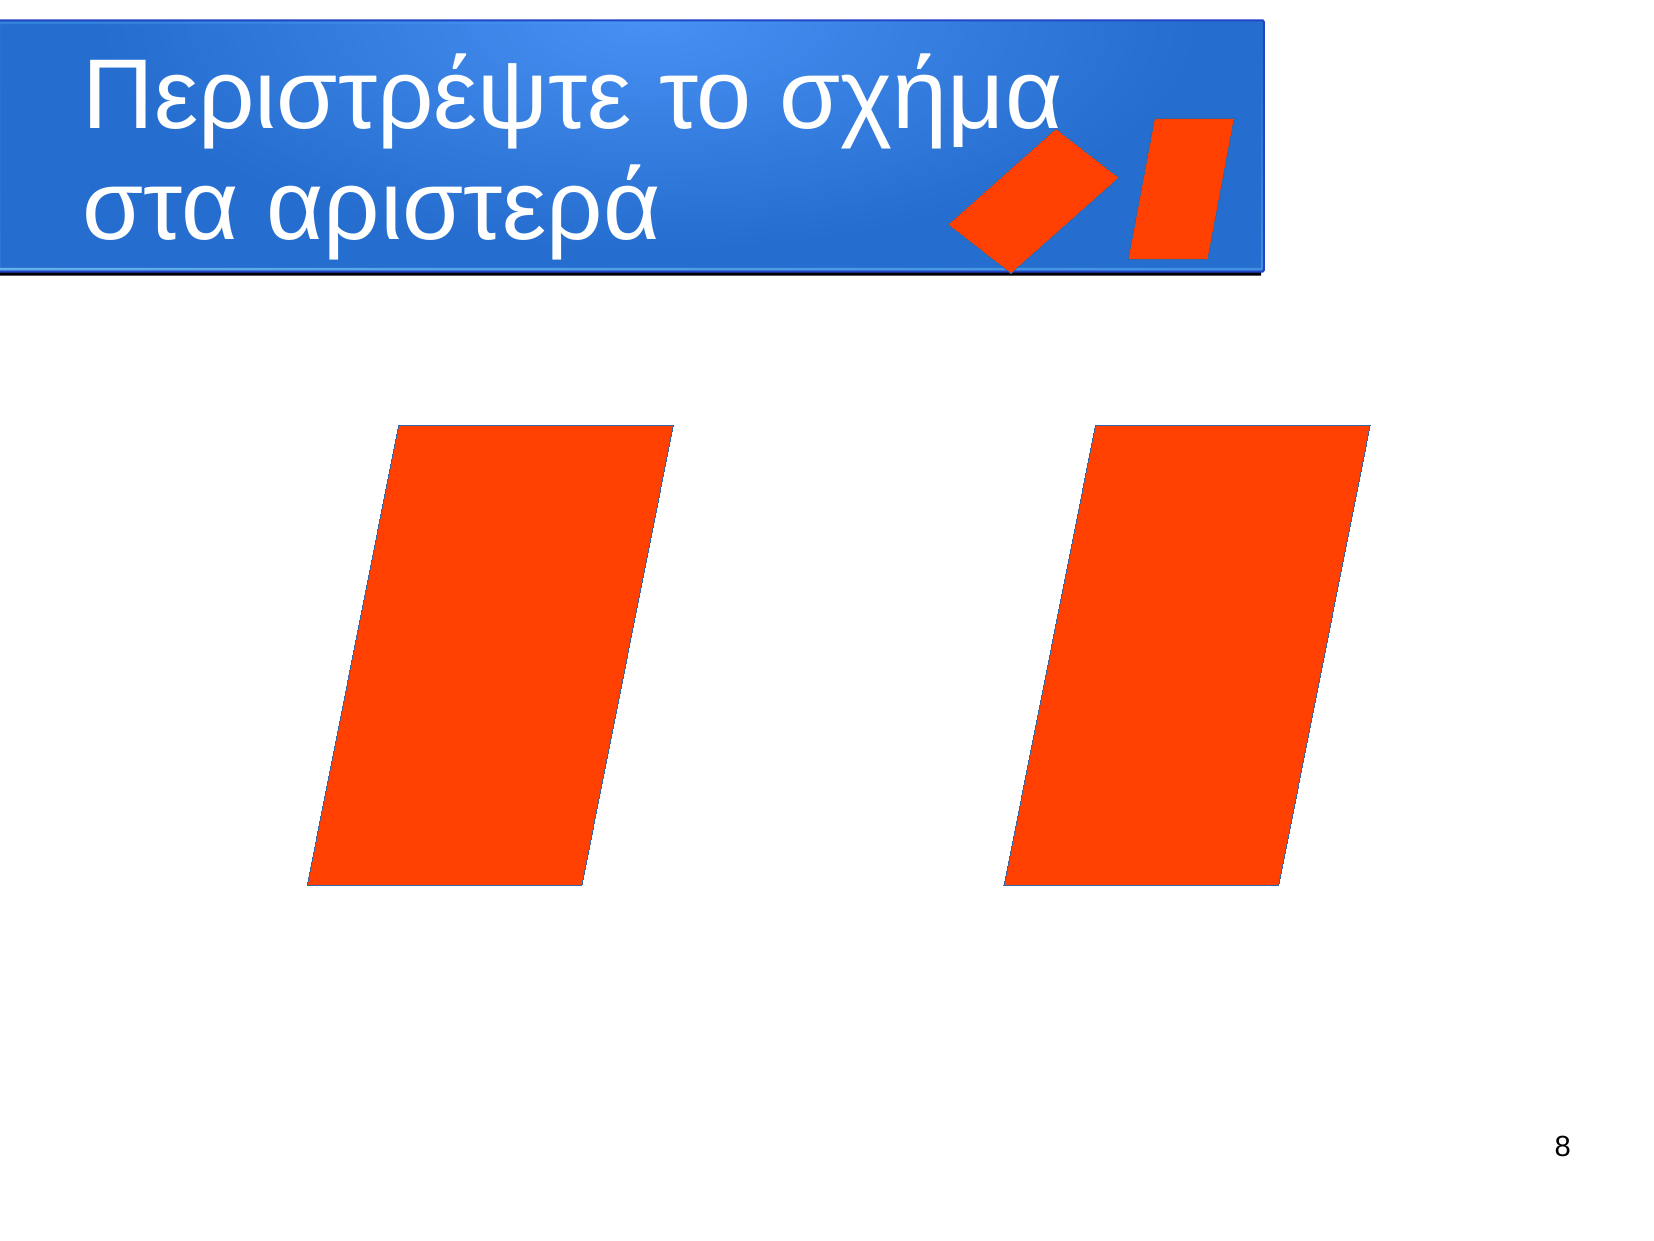

# Περιστρέψτε το σχήμα στα αριστερά
8